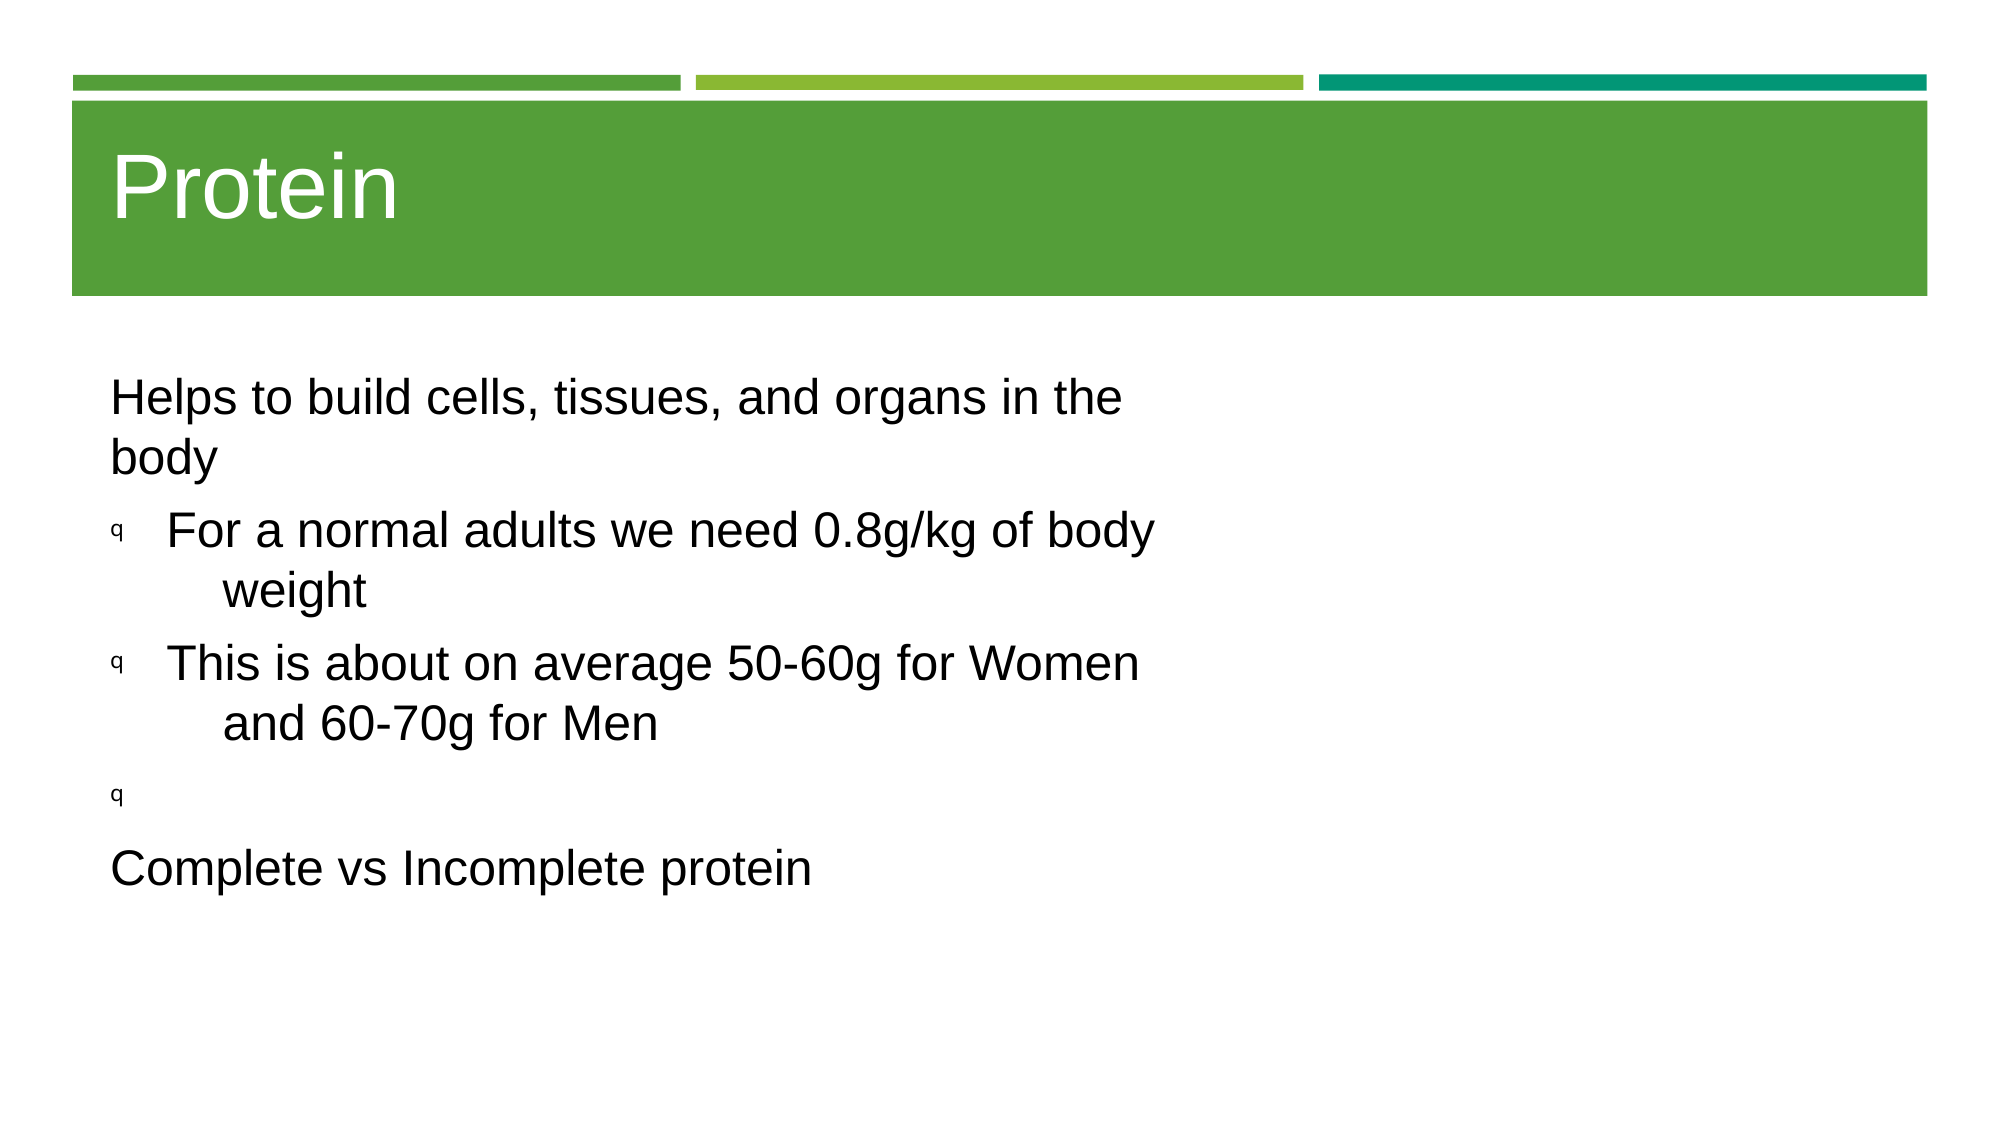

# Protein
Helps to build cells, tissues, and organs in the body
For a normal adults we need 0.8g/kg of body weight
This is about on average 50-60g for Women and 60-70g for Men
Complete vs Incomplete protein